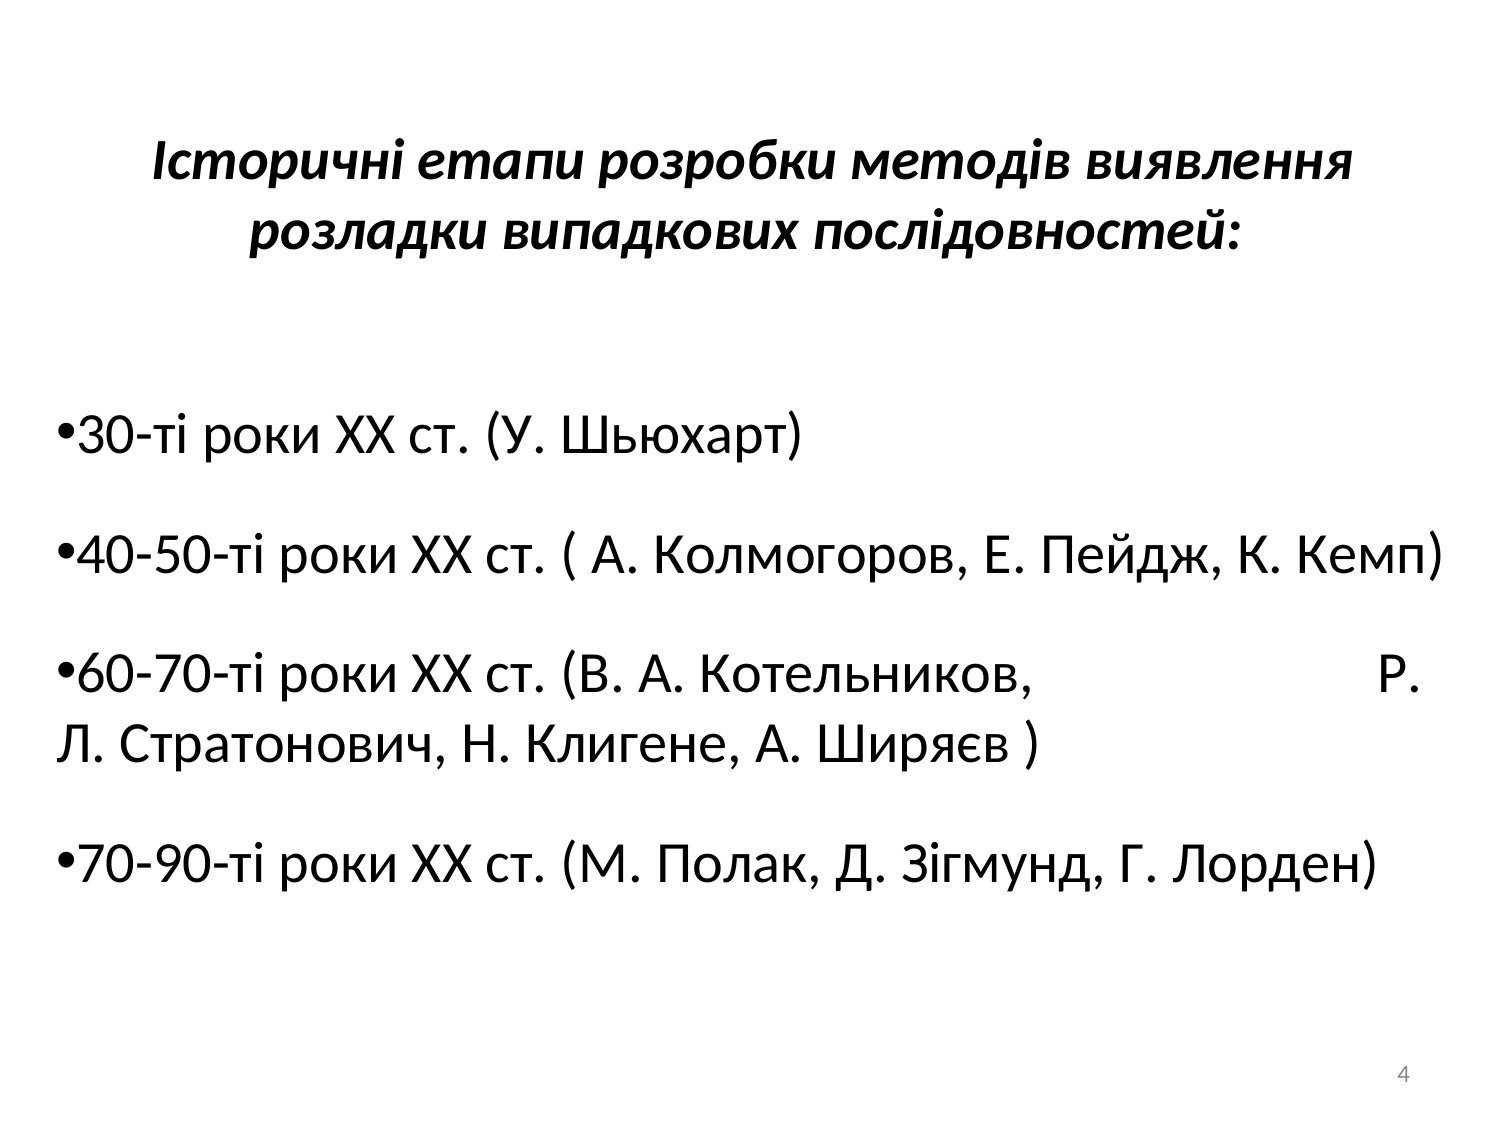

# Історичні етапи розробки методів виявлення розладки випадкових послідовностей:
30-ті роки ХХ ст. (У. Шьюхарт)
40-50-ті роки ХХ ст. ( А. Колмогоров, Е. Пейдж, К. Кемп)
60-70-ті роки ХХ ст. (В. А. Котельников, Р. Л. Стратонович, Н. Клигене, А. Ширяєв )
70-90-ті роки ХХ ст. (М. Полак, Д. Зігмунд, Г. Лорден)